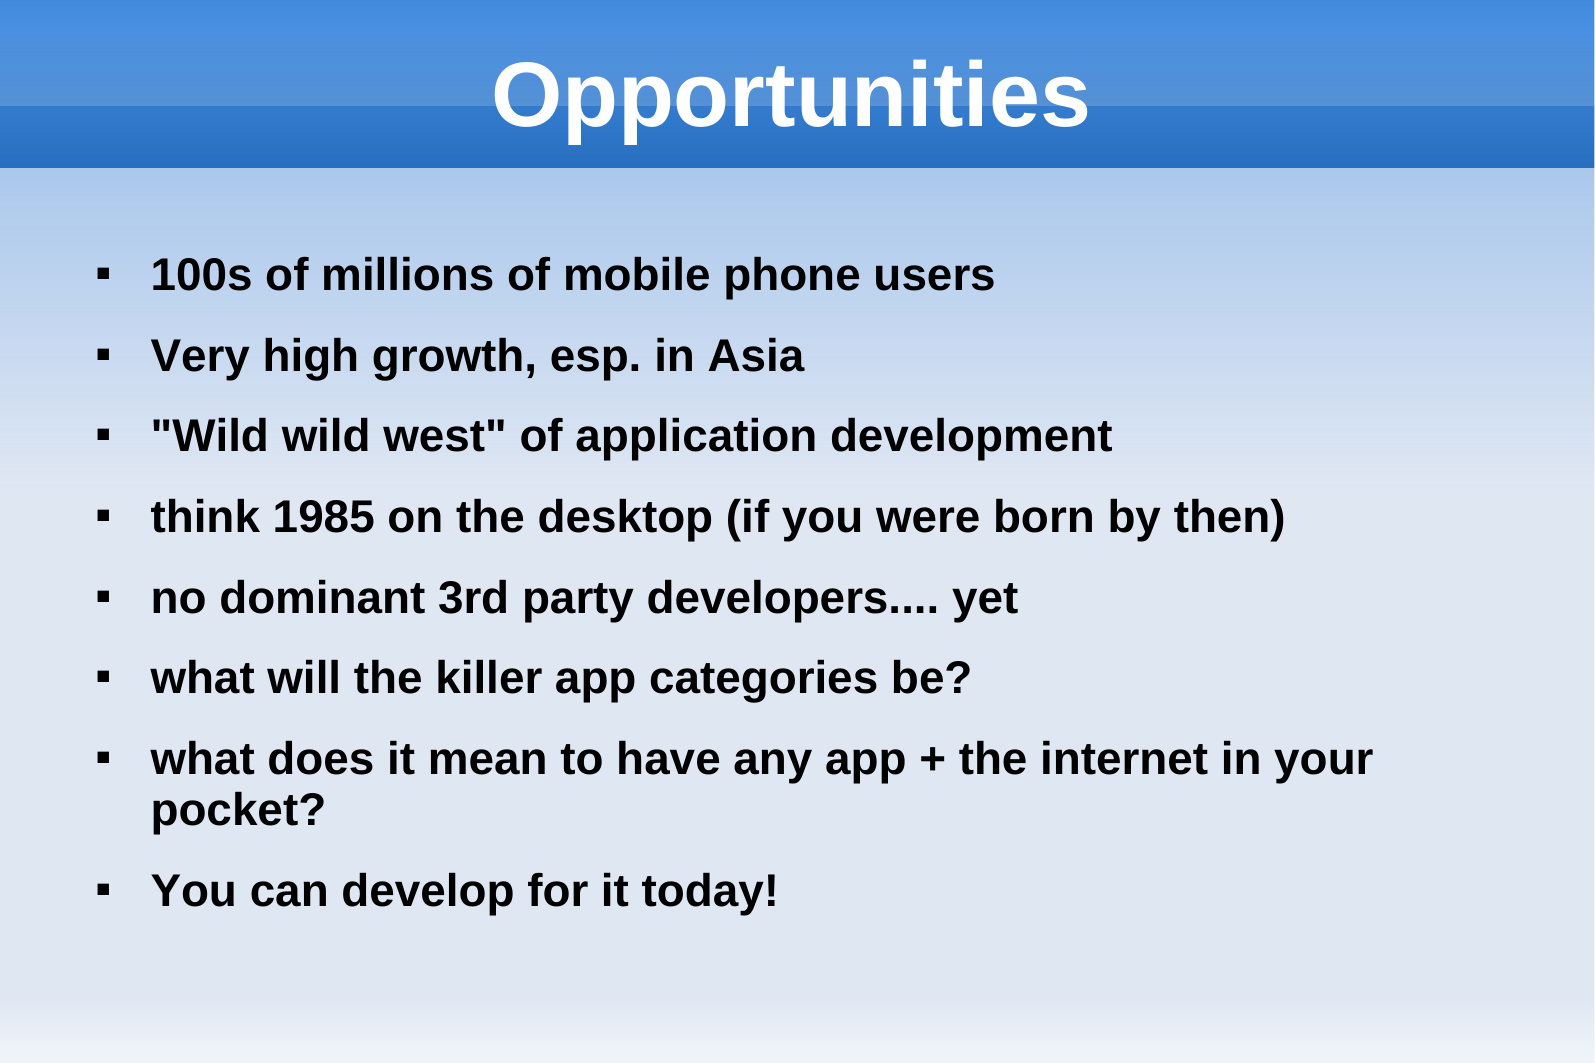

# Opportunities
100s of millions of mobile phone users
Very high growth, esp. in Asia
"Wild wild west" of application development
think 1985 on the desktop (if you were born by then)
no dominant 3rd party developers.... yet
what will the killer app categories be?
what does it mean to have any app + the internet in your pocket?
You can develop for it today!